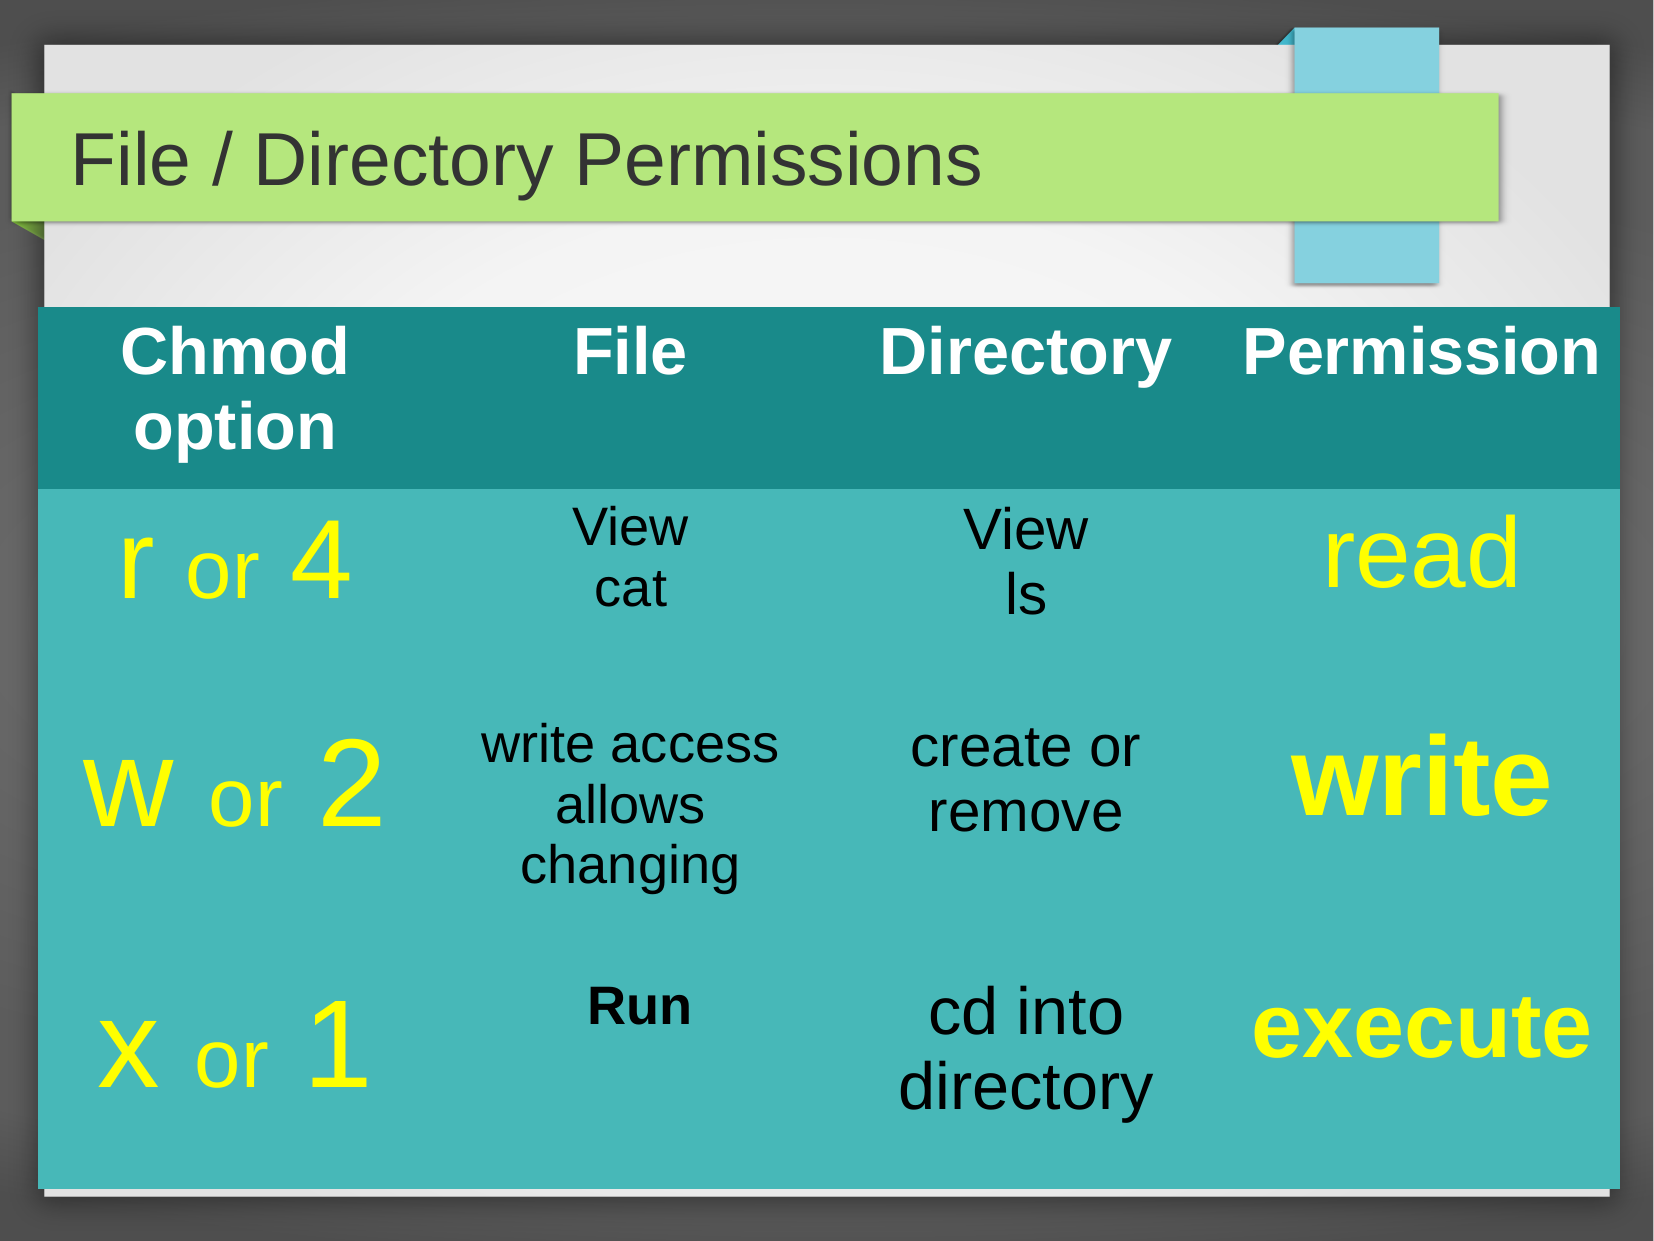

# File / Directory Permissions
| Chmod option | File | Directory | Permission |
| --- | --- | --- | --- |
| r or 4 | View cat | View ls | read |
| w or 2 | write access allows changing | create or remove | write |
| x or 1 | Run | cd into directory | execute |
11